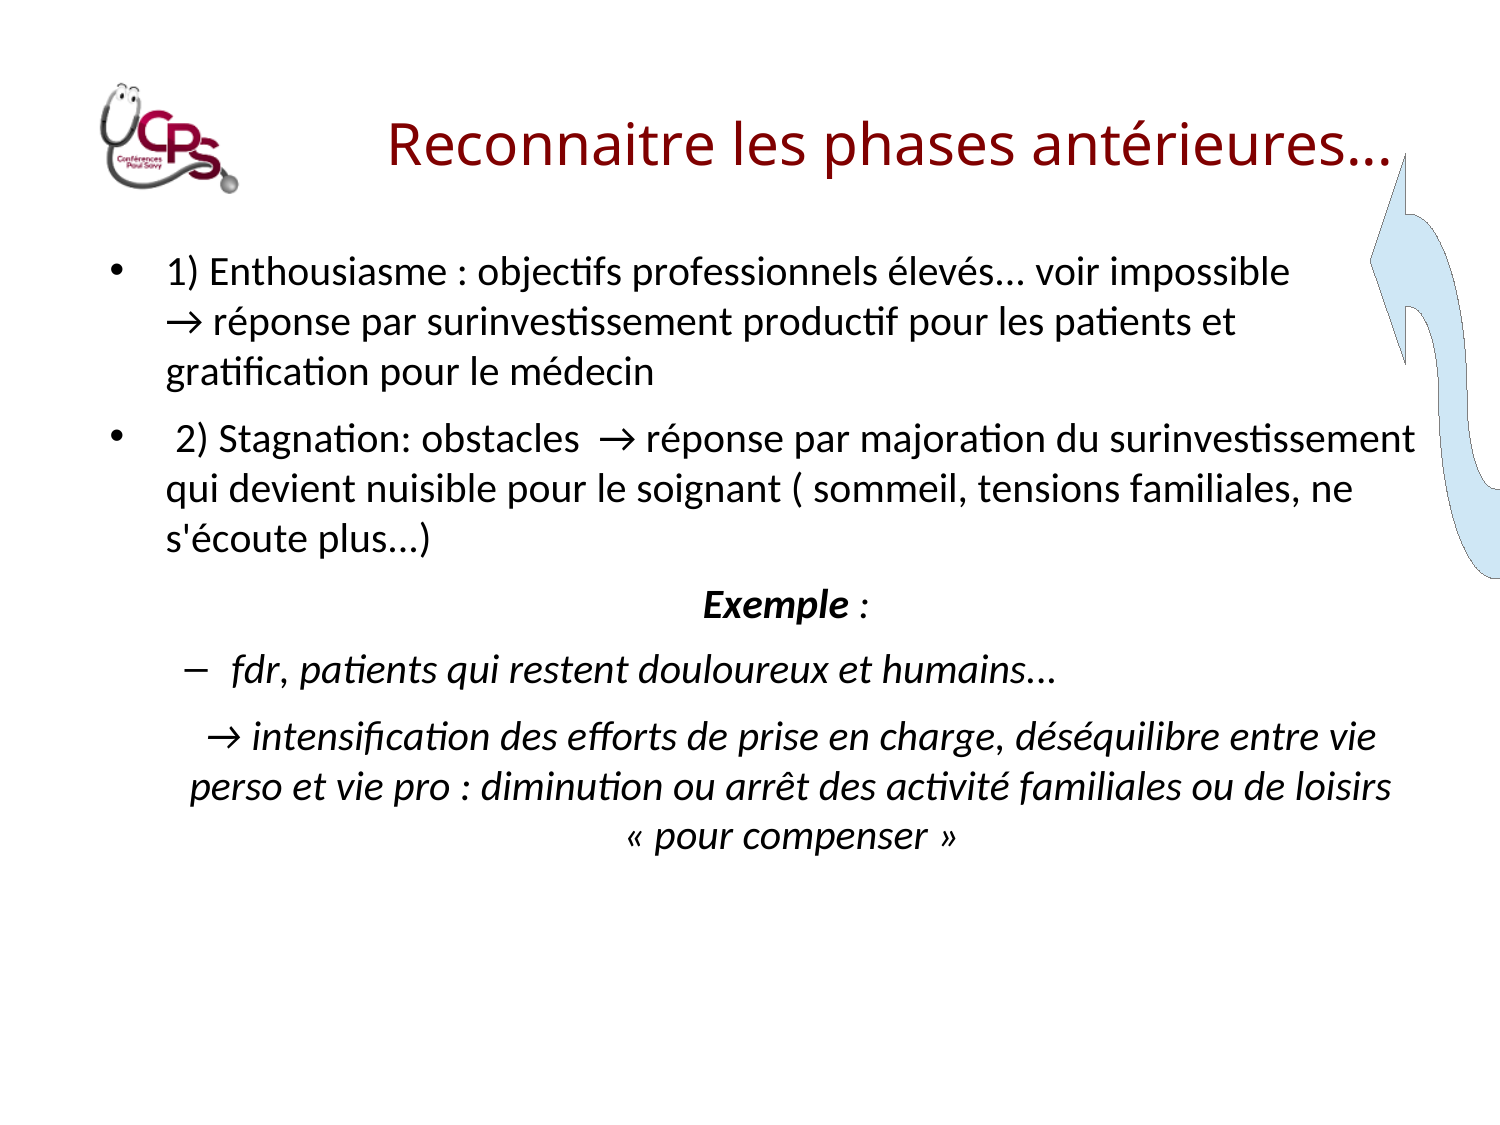

# Reconnaitre les phases antérieures...
1) Enthousiasme : objectifs professionnels élevés... voir impossible → réponse par surinvestissement productif pour les patients et gratification pour le médecin
 2) Stagnation: obstacles → réponse par majoration du surinvestissement qui devient nuisible pour le soignant ( sommeil, tensions familiales, ne s'écoute plus...)
Exemple :
fdr, patients qui restent douloureux et humains...
→ intensification des efforts de prise en charge, déséquilibre entre vie perso et vie pro : diminution ou arrêt des activité familiales ou de loisirs « pour compenser »